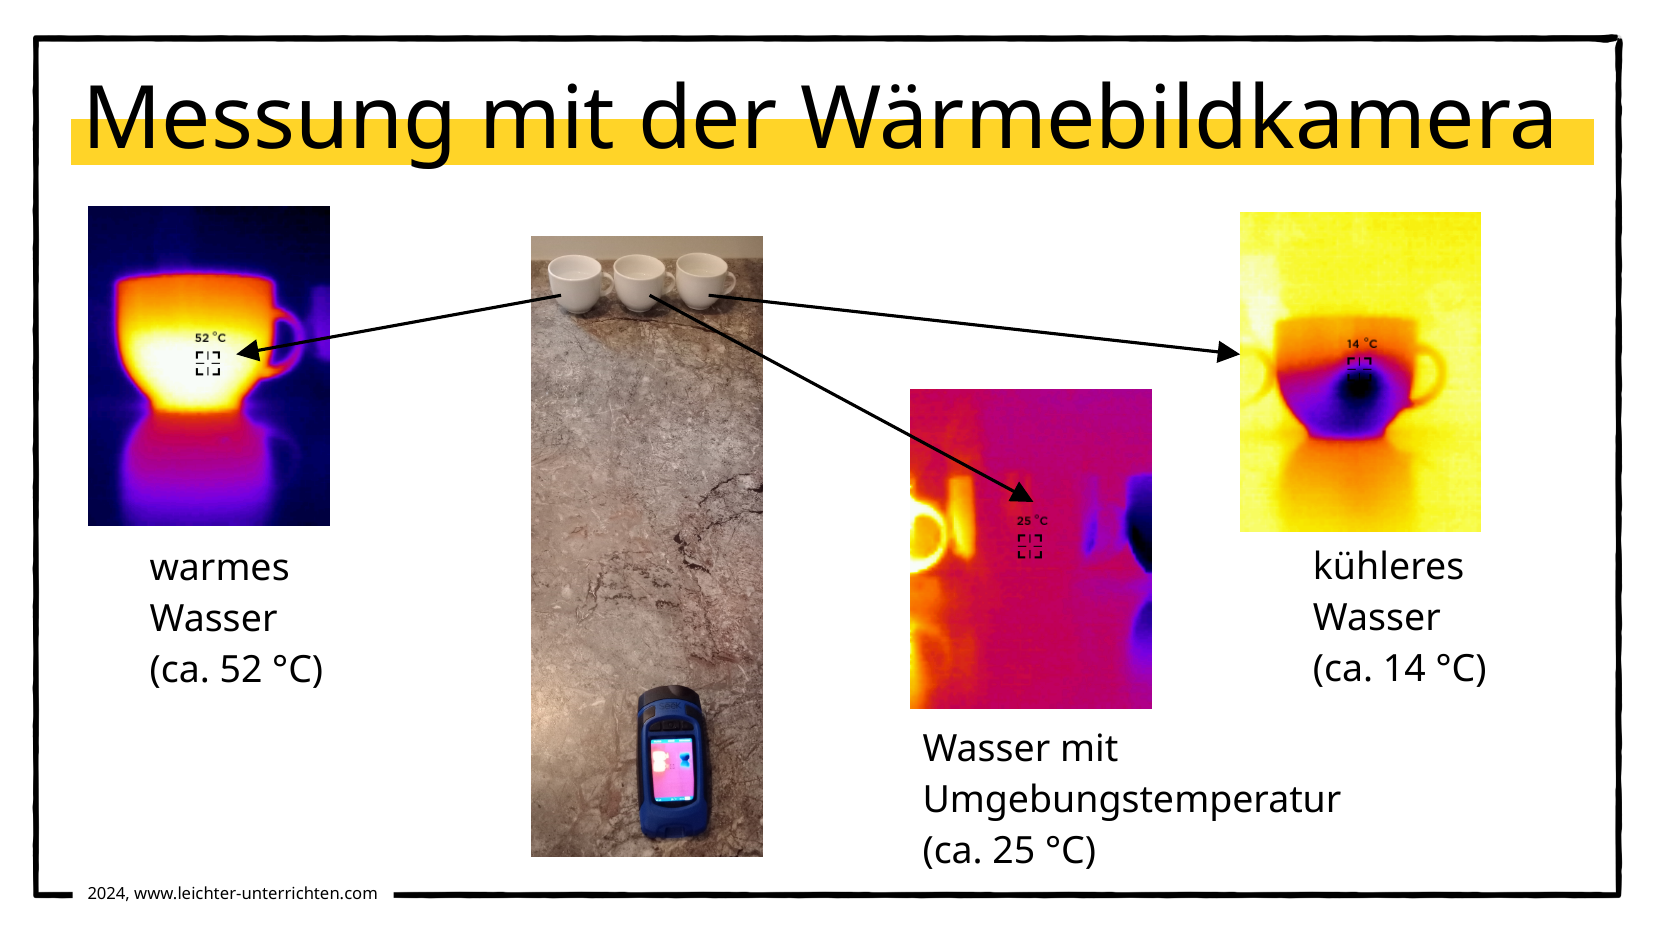

# Messung mit der Wärmebildkamera
kühleres
Wasser
(ca. 14 °C)
warmes
Wasser
(ca. 52 °C)
Wasser mit
Umgebungstemperatur
(ca. 25 °C)